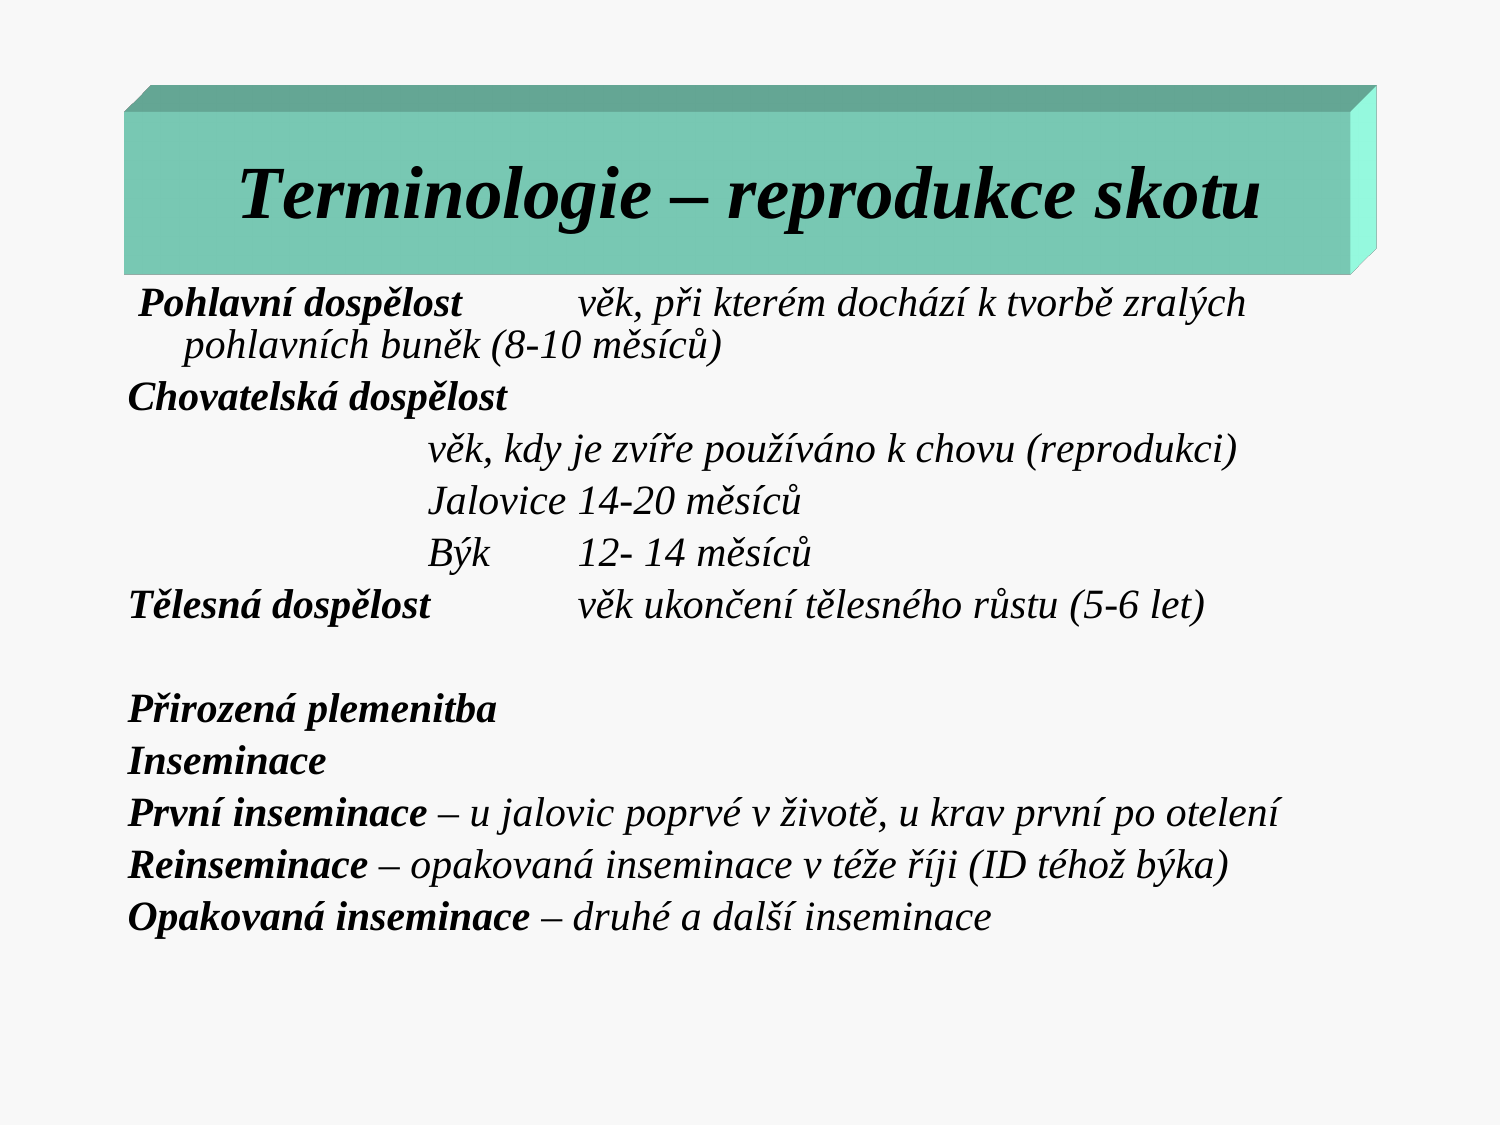

# Terminologie – reprodukce skotu
 Pohlavní dospělost	věk, při kterém dochází k tvorbě zralých pohlavních buněk (8-10 měsíců)
Chovatelská dospělost
			věk, kdy je zvíře používáno k chovu (reprodukci)
			Jalovice 	14-20 měsíců
			Býk 	12- 14 měsíců
Tělesná dospělost	věk ukončení tělesného růstu (5-6 let)
Přirozená plemenitba
Inseminace
První inseminace – u jalovic poprvé v životě, u krav první po otelení
Reinseminace – opakovaná inseminace v téže říji (ID téhož býka)
Opakovaná inseminace – druhé a další inseminace